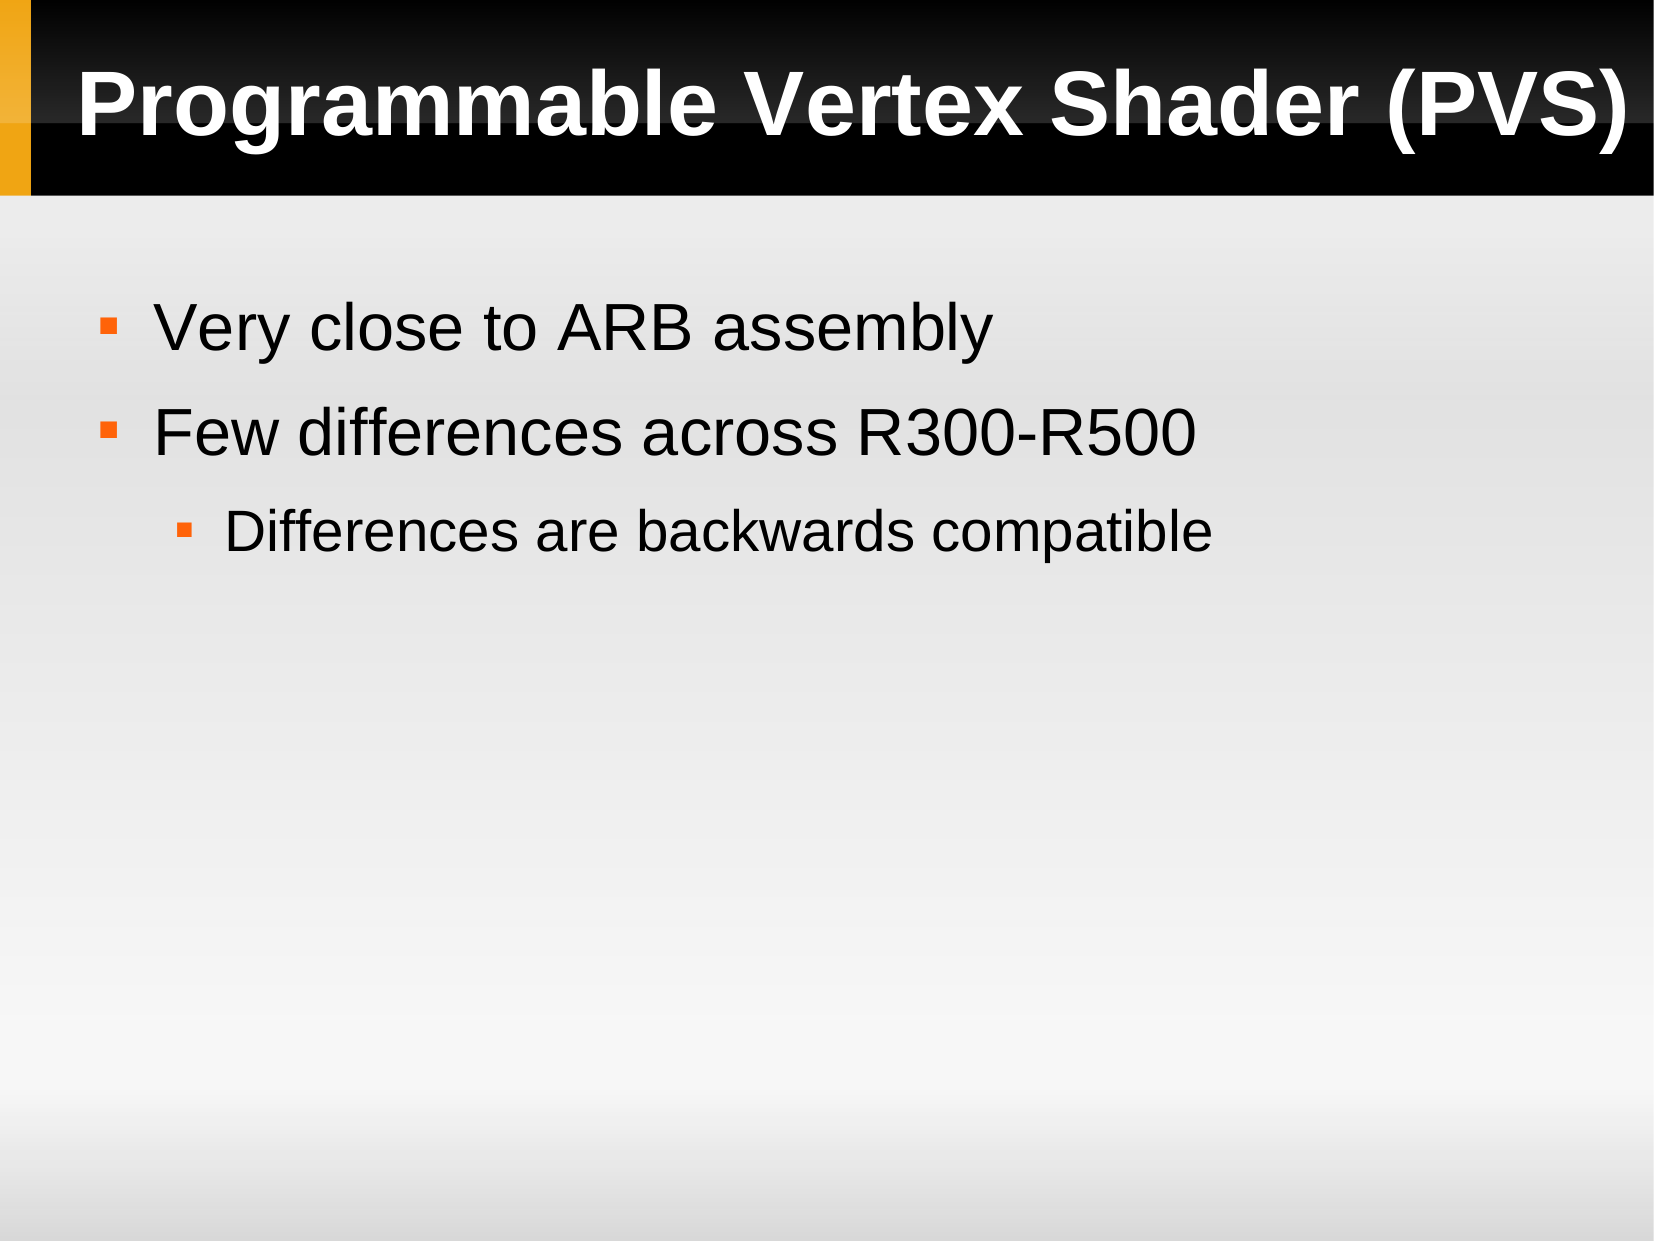

# Programmable Vertex Shader (PVS)
Very close to ARB assembly
Few differences across R300-R500
Differences are backwards compatible